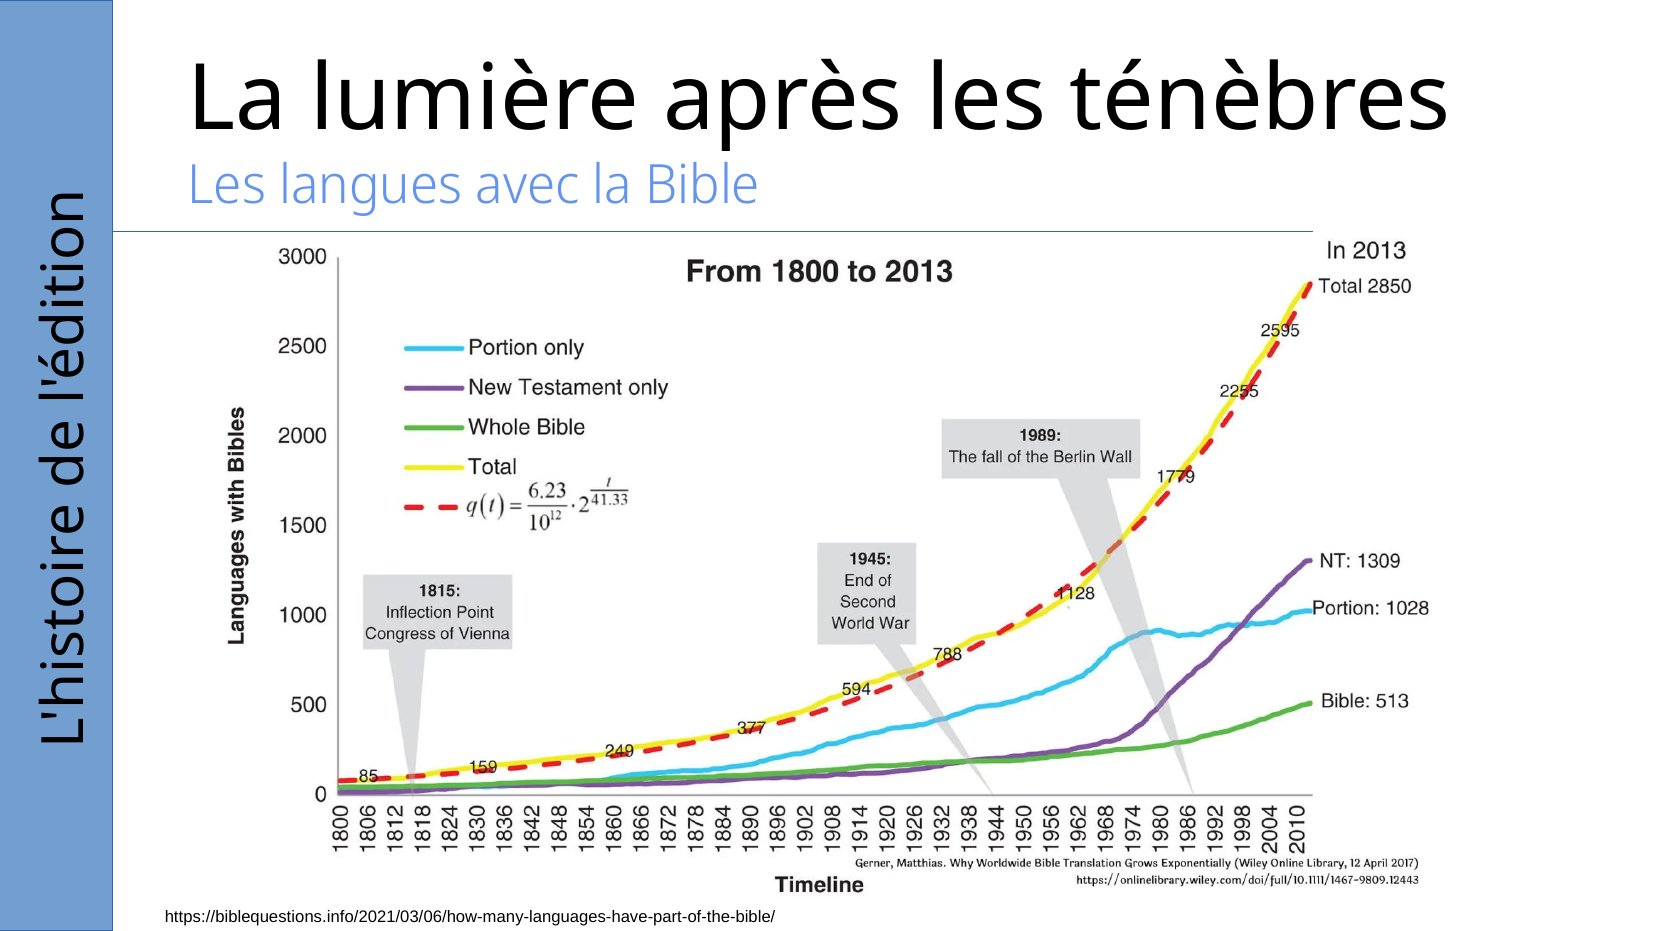

# La lumière après les ténèbres
Les langues avec la Bible
L'histoire de l'édition
https://biblequestions.info/2021/03/06/how-many-languages-have-part-of-the-bible/